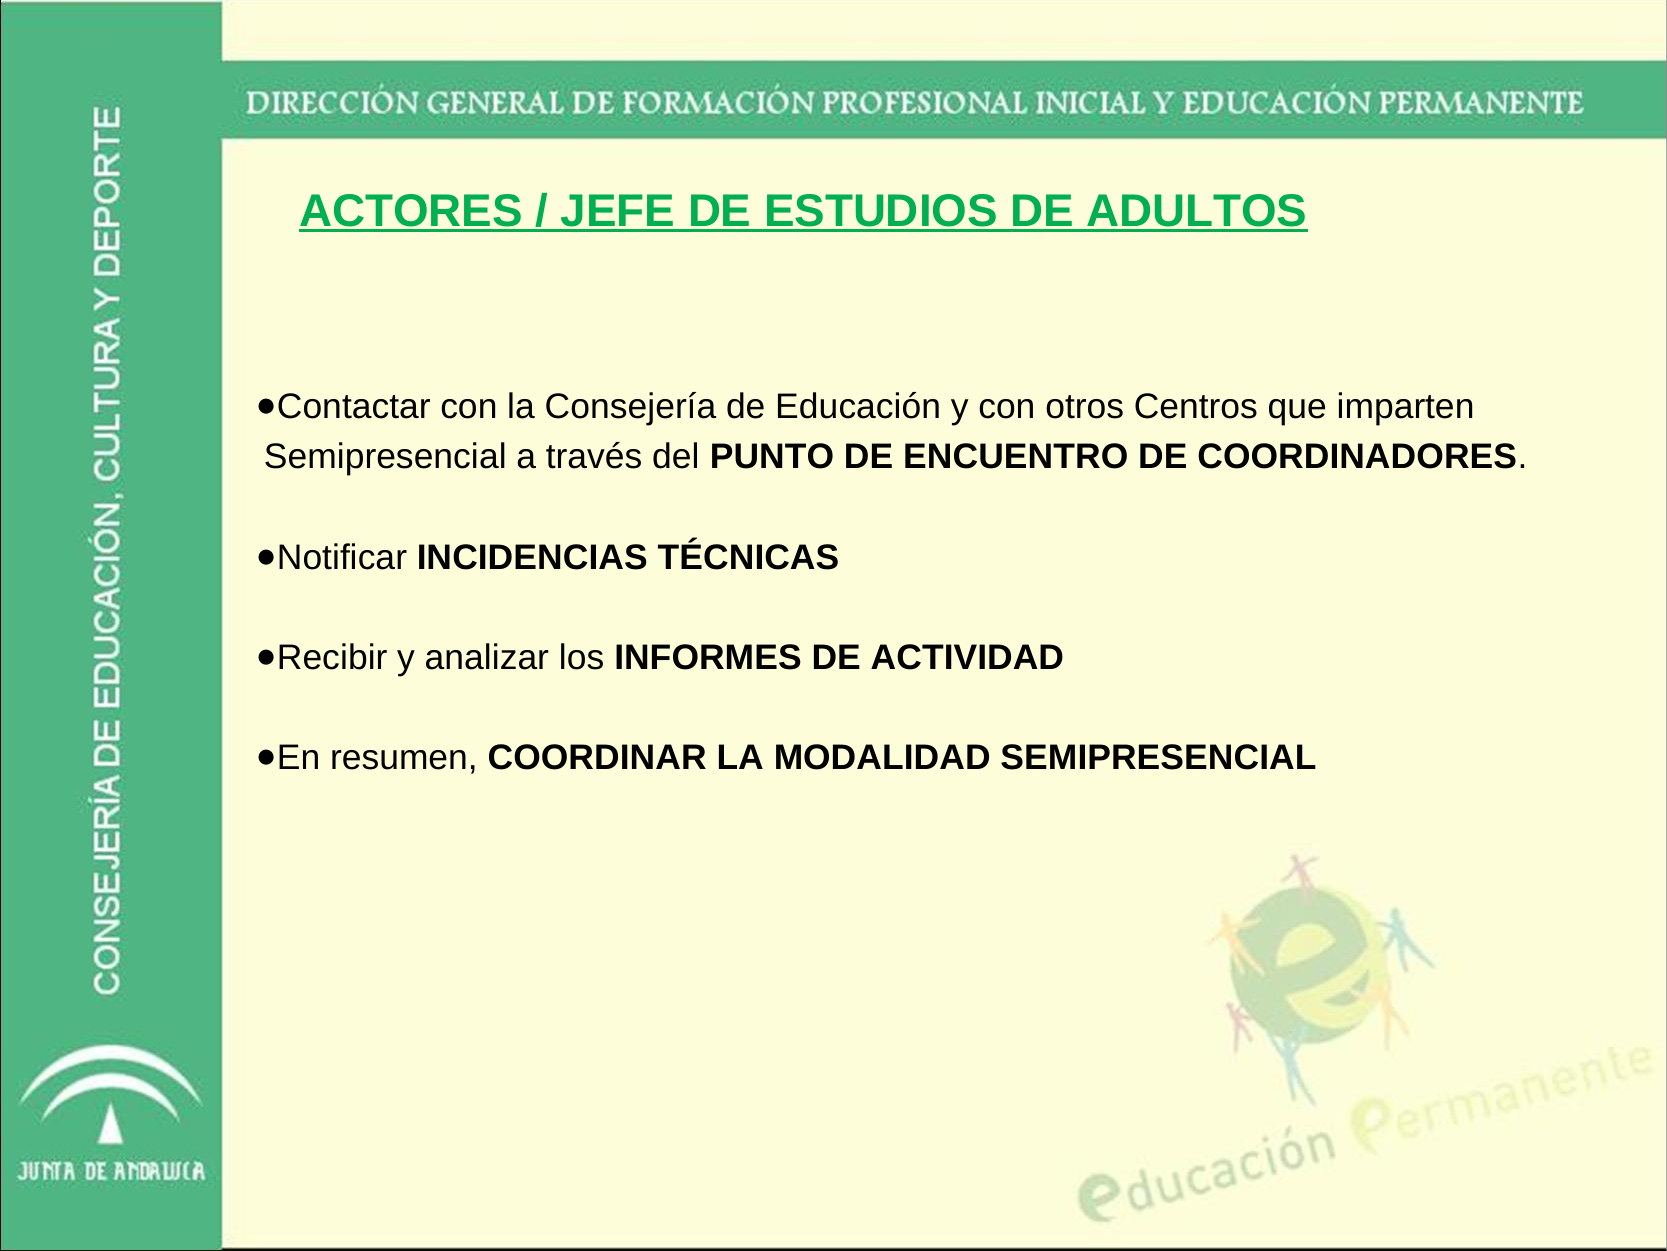

ACTORES / JEFE DE ESTUDIOS DE ADULTOS
Contactar con la Consejería de Educación y con otros Centros que imparten Semipresencial a través del PUNTO DE ENCUENTRO DE COORDINADORES.
Notificar INCIDENCIAS TÉCNICAS
Recibir y analizar los INFORMES DE ACTIVIDAD
En resumen, COORDINAR LA MODALIDAD SEMIPRESENCIAL